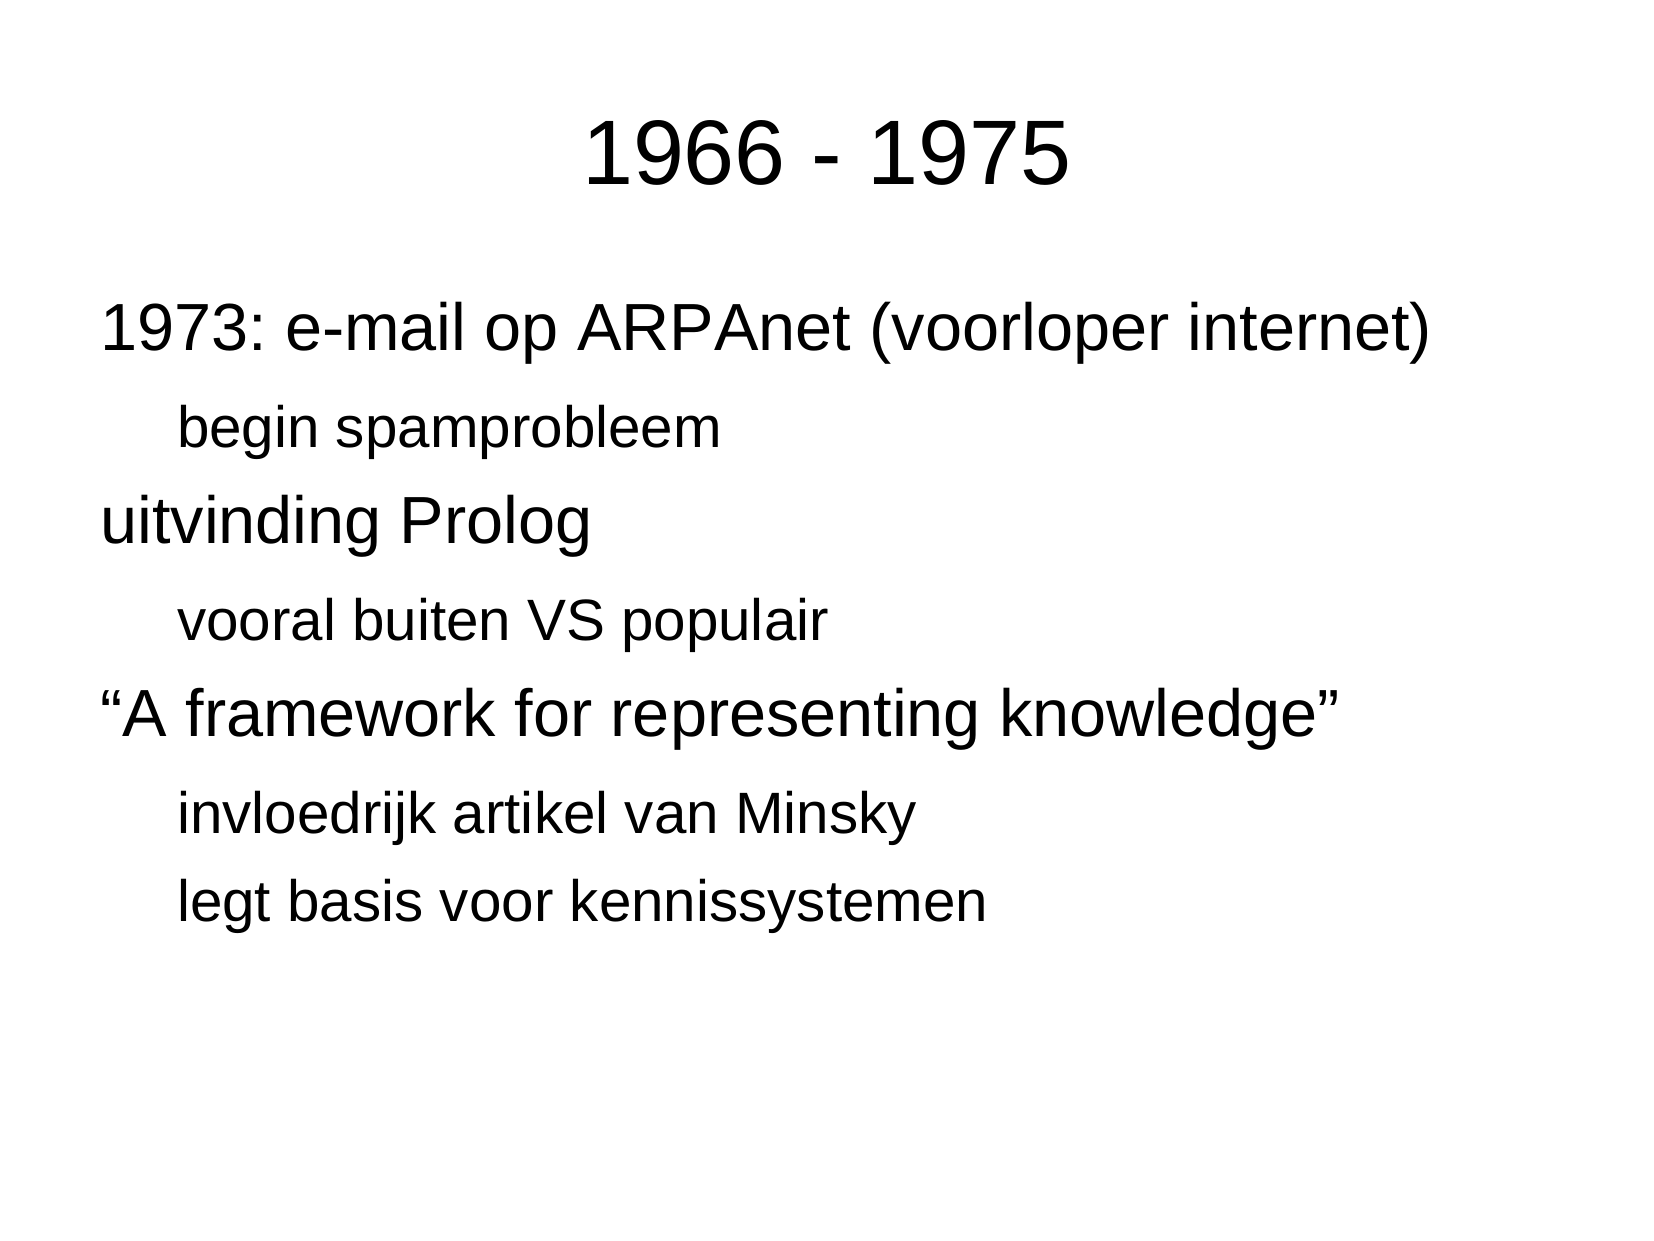

# 1966 - 1975
1973: e-mail op ARPAnet (voorloper internet)
begin spamprobleem
uitvinding Prolog
vooral buiten VS populair
“A framework for representing knowledge”
invloedrijk artikel van Minsky
legt basis voor kennissystemen